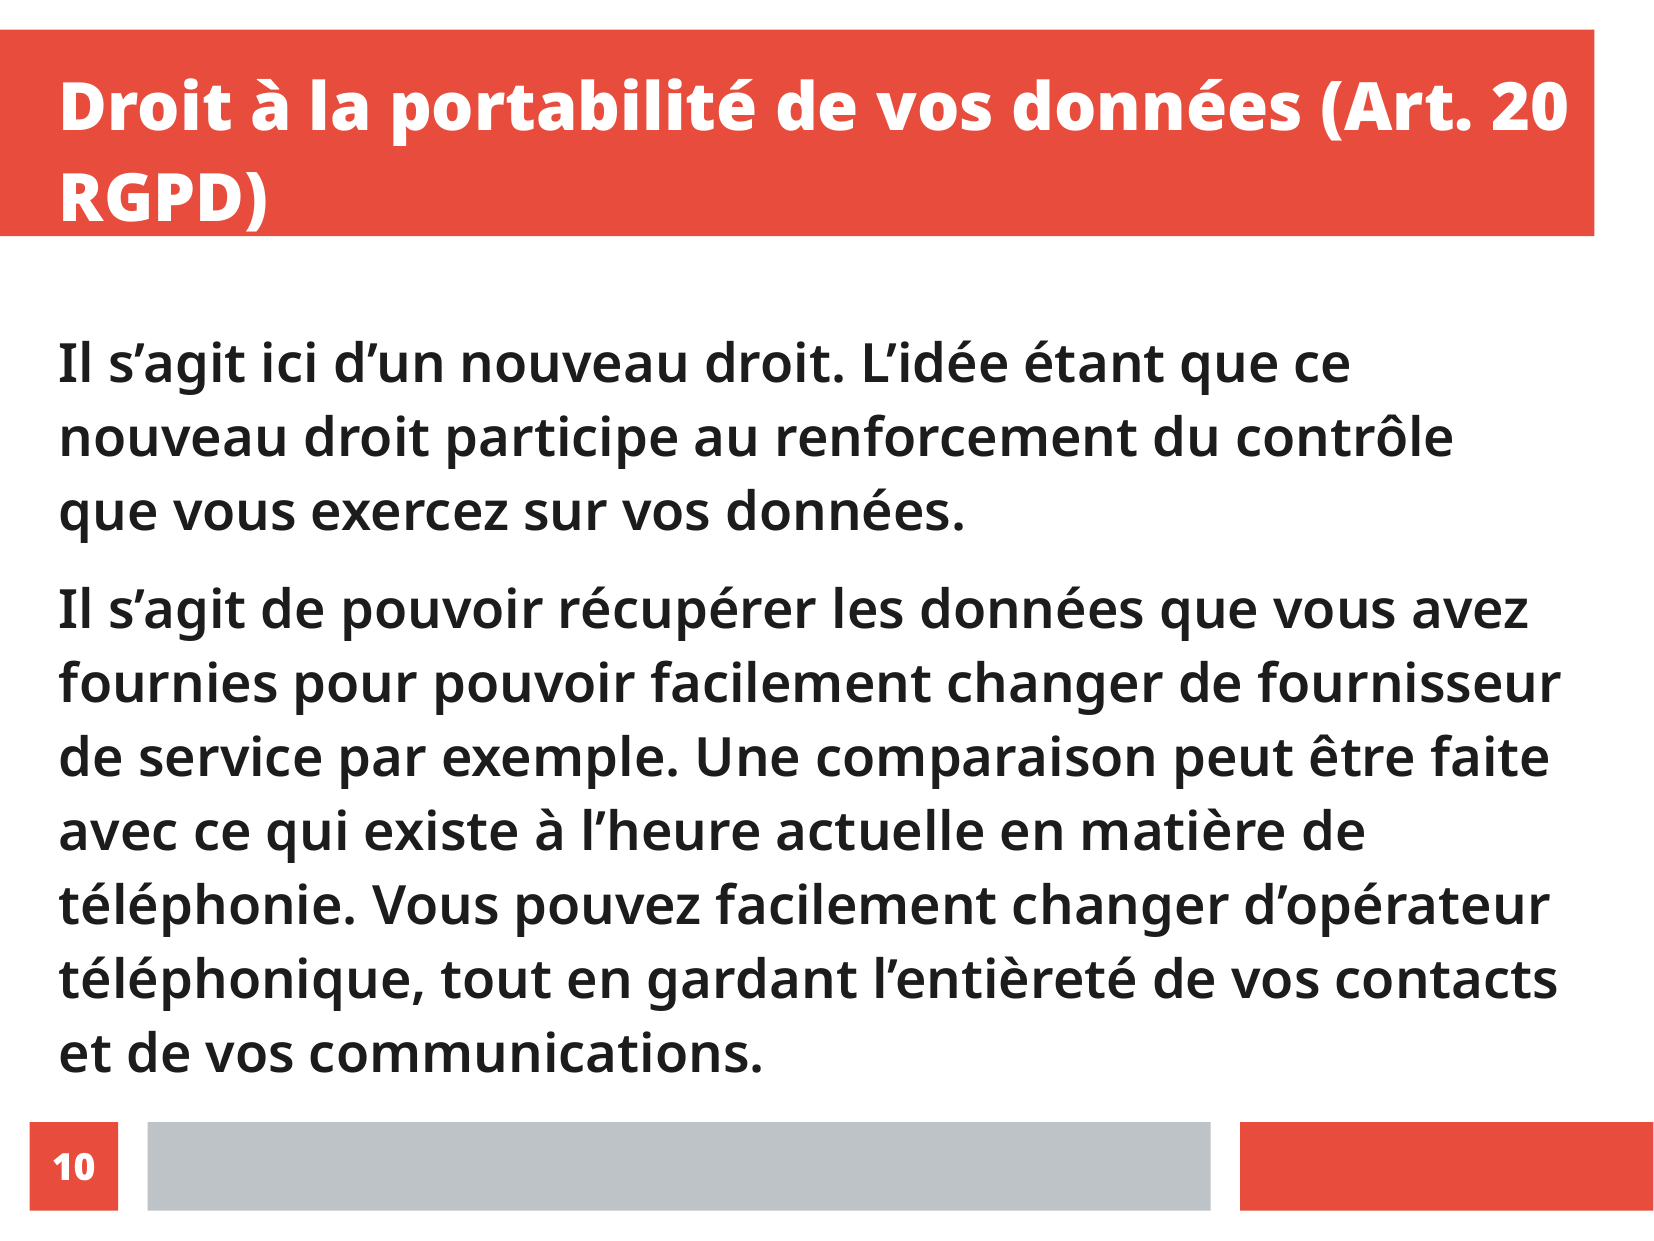

# Droit à la portabilité de vos données (Art. 20 RGPD)
Il s’agit ici d’un nouveau droit. L’idée étant que ce nouveau droit participe au renforcement du contrôle que vous exercez sur vos données.
Il s’agit de pouvoir récupérer les données que vous avez fournies pour pouvoir facilement changer de fournisseur de service par exemple. Une comparaison peut être faite avec ce qui existe à l’heure actuelle en matière de téléphonie. Vous pouvez facilement changer d’opérateur téléphonique, tout en gardant l’entièreté de vos contacts et de vos communications.
10